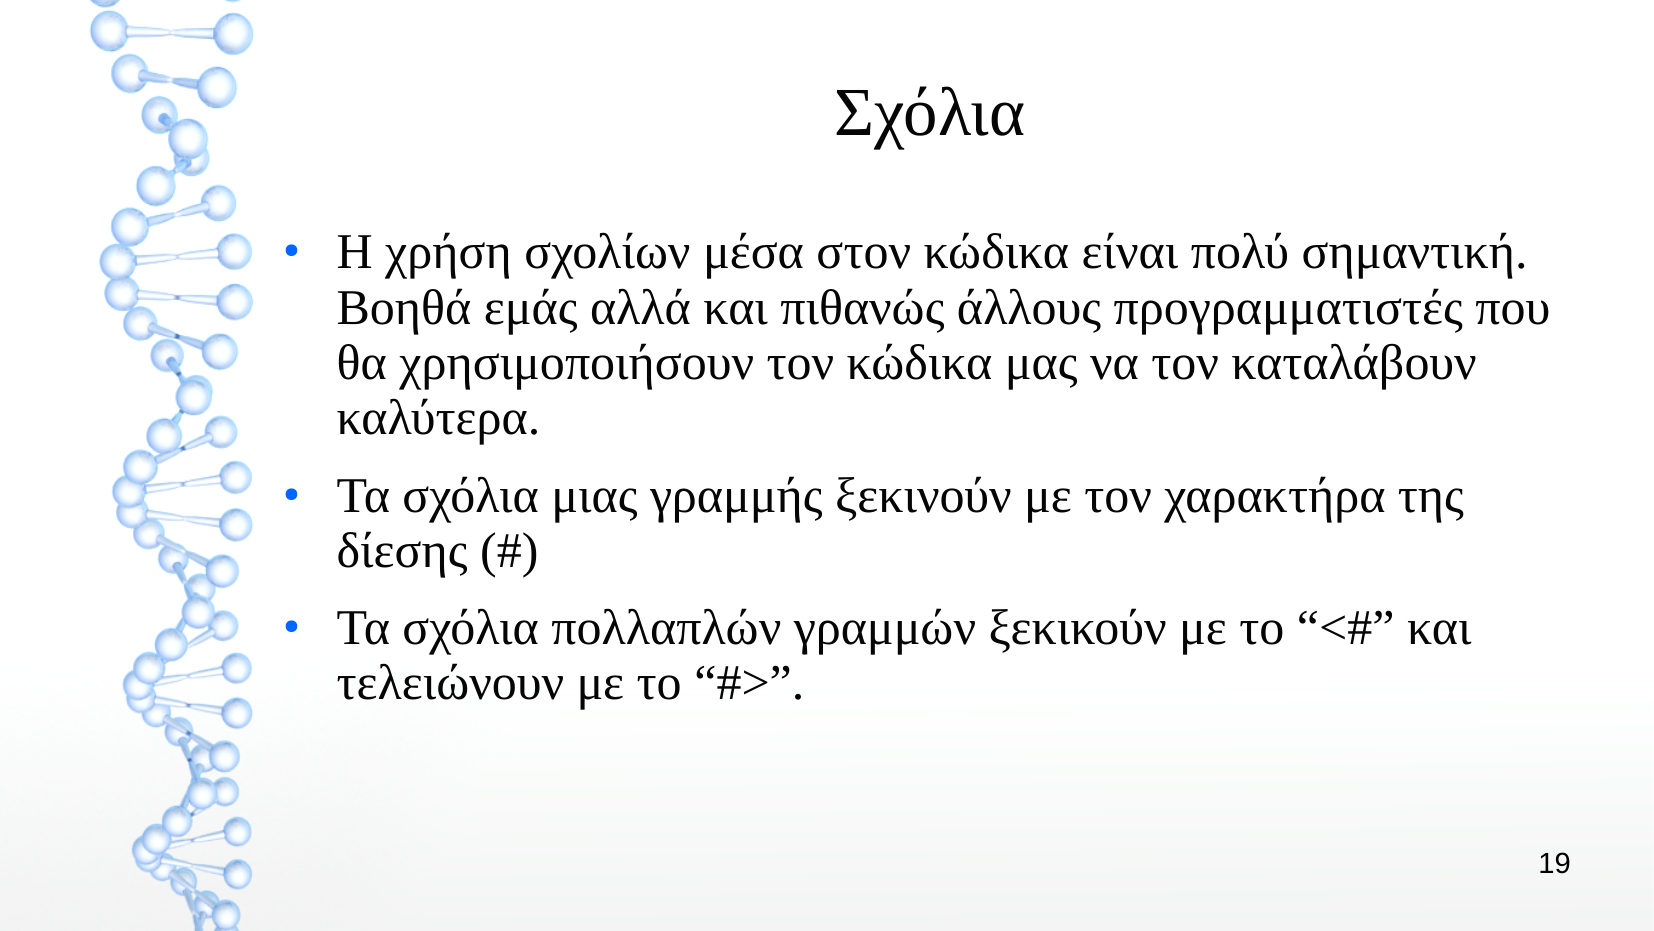

# Σχόλια
Η χρήση σχολίων μέσα στον κώδικα είναι πολύ σημαντική. Βοηθά εμάς αλλά και πιθανώς άλλους προγραμματιστές που θα χρησιμοποιήσουν τον κώδικα μας να τον καταλάβουν καλύτερα.
Τα σχόλια μιας γραμμής ξεκινούν με τον χαρακτήρα της δίεσης (#)
Τα σχόλια πολλαπλών γραμμών ξεκικούν με το “<#” και τελειώνουν με το “#>”.
19